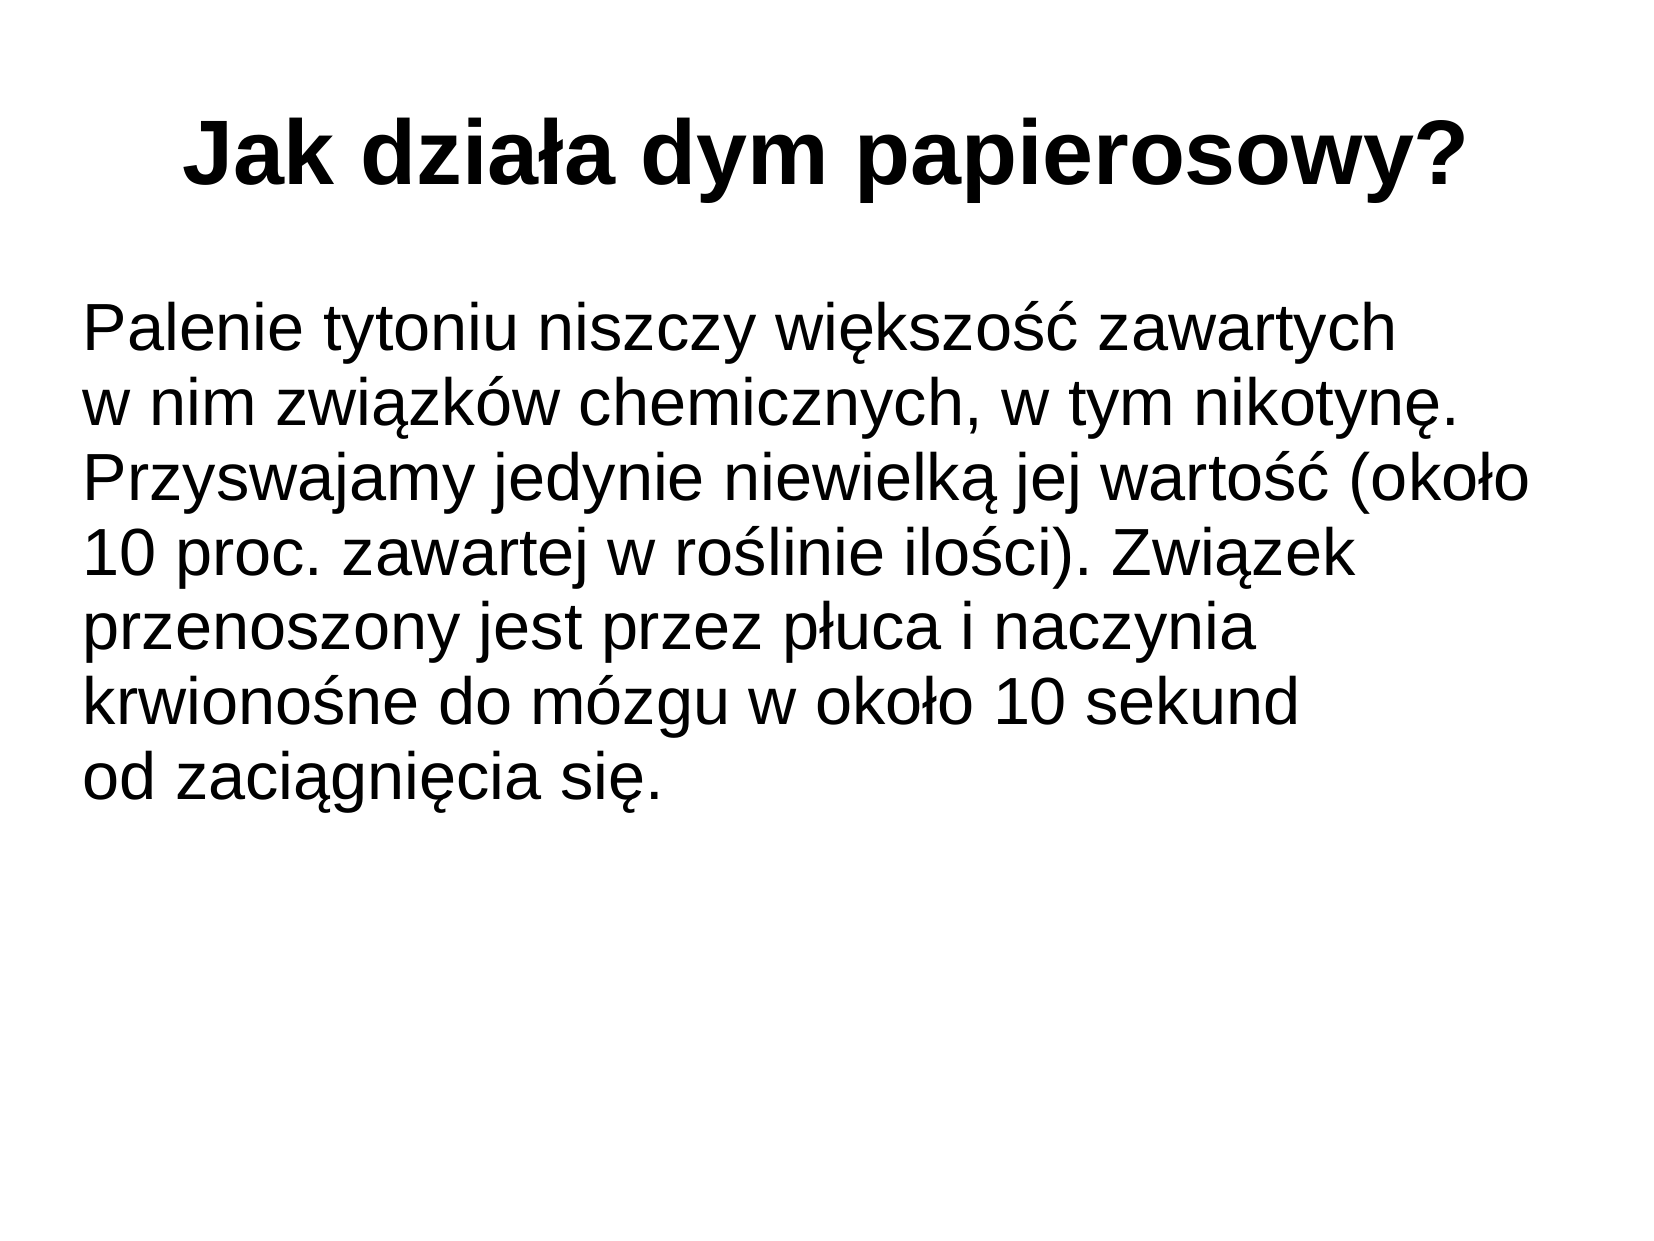

# Jak działa dym papierosowy?
Palenie tytoniu niszczy większość zawartych w nim związków chemicznych, w tym nikotynę. Przyswajamy jedynie niewielką jej wartość (około 10 proc. zawartej w roślinie ilości). Związek przenoszony jest przez płuca i naczynia krwionośne do mózgu w około 10 sekund od zaciągnięcia się.